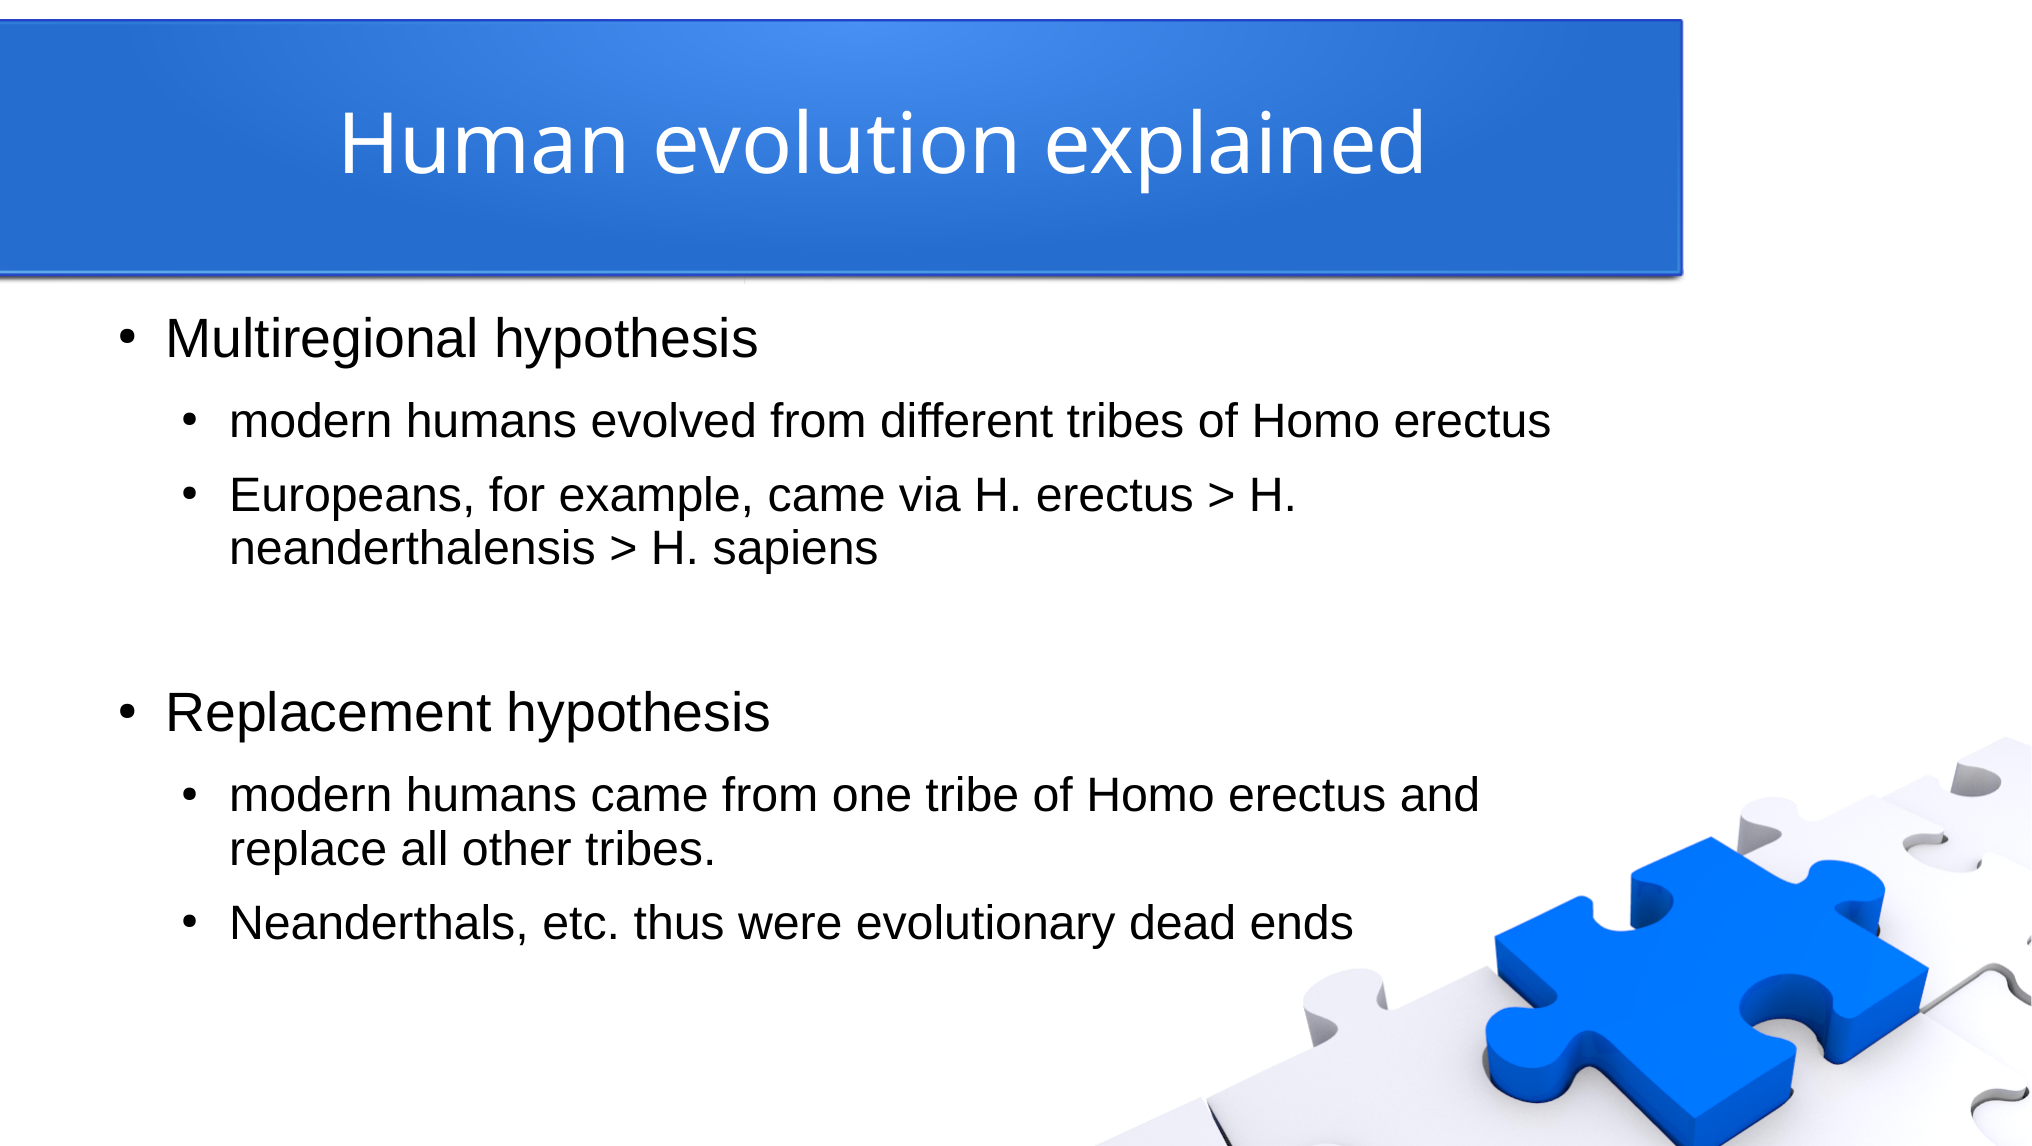

# Human evolution explained
Multiregional hypothesis
modern humans evolved from different tribes of Homo erectus
Europeans, for example, came via H. erectus > H. neanderthalensis > H. sapiens
Replacement hypothesis
modern humans came from one tribe of Homo erectus and replace all other tribes.
Neanderthals, etc. thus were evolutionary dead ends